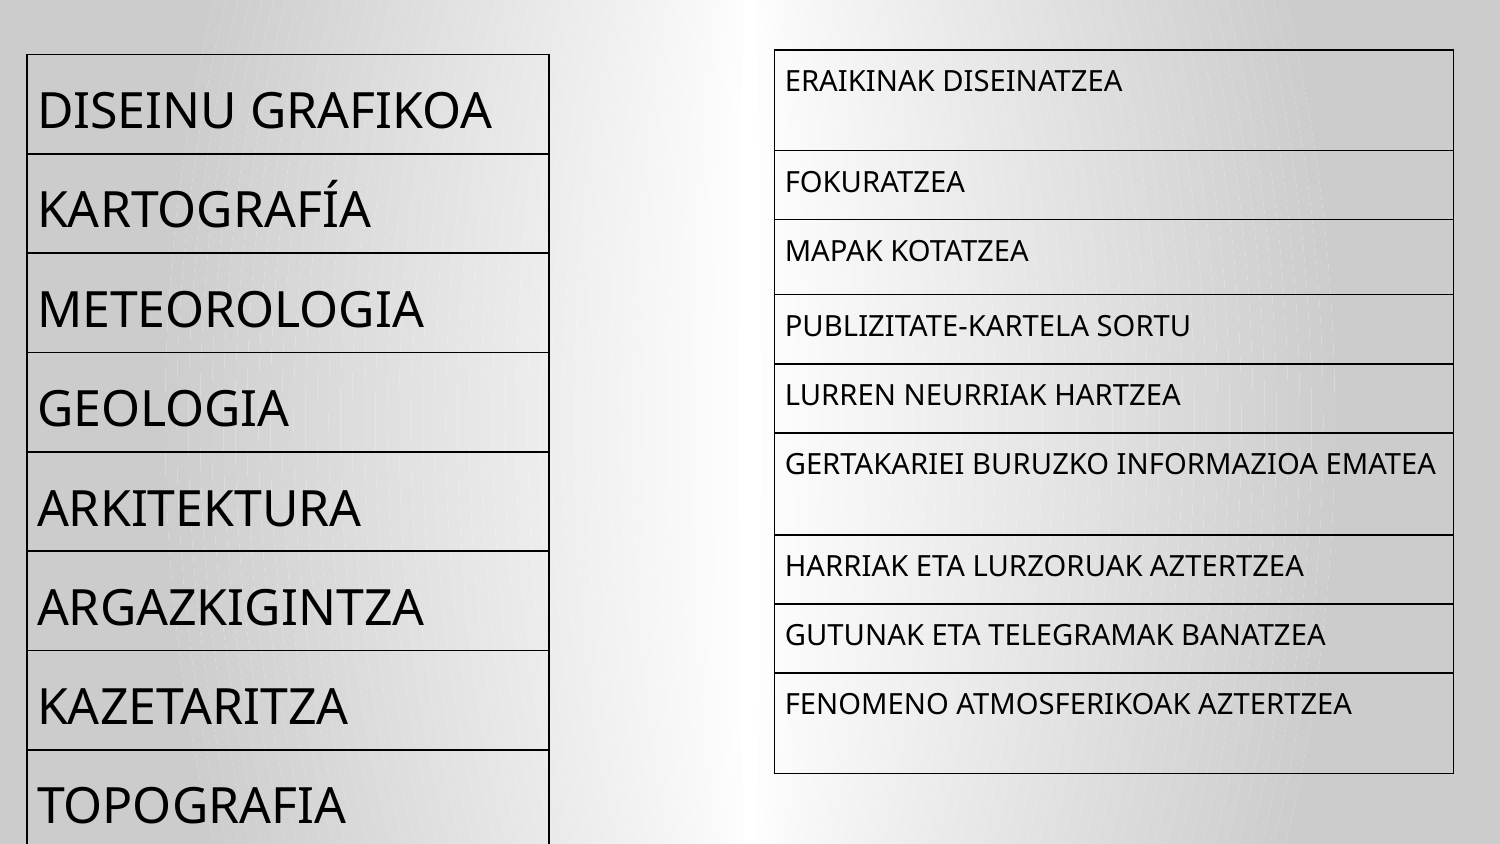

| ERAIKINAK DISEINATZEA |
| --- |
| FOKURATZEA |
| MAPAK KOTATZEA |
| PUBLIZITATE-KARTELA SORTU |
| LURREN NEURRIAK HARTZEA |
| GERTAKARIEI BURUZKO INFORMAZIOA EMATEA |
| HARRIAK ETA LURZORUAK AZTERTZEA |
| GUTUNAK ETA TELEGRAMAK BANATZEA |
| FENOMENO ATMOSFERIKOAK AZTERTZEA |
| DISEINU GRAFIKOA |
| --- |
| KARTOGRAFÍA |
| METEOROLOGIA |
| GEOLOGIA |
| ARKITEKTURA |
| ARGAZKIGINTZA |
| KAZETARITZA |
| TOPOGRAFIA |